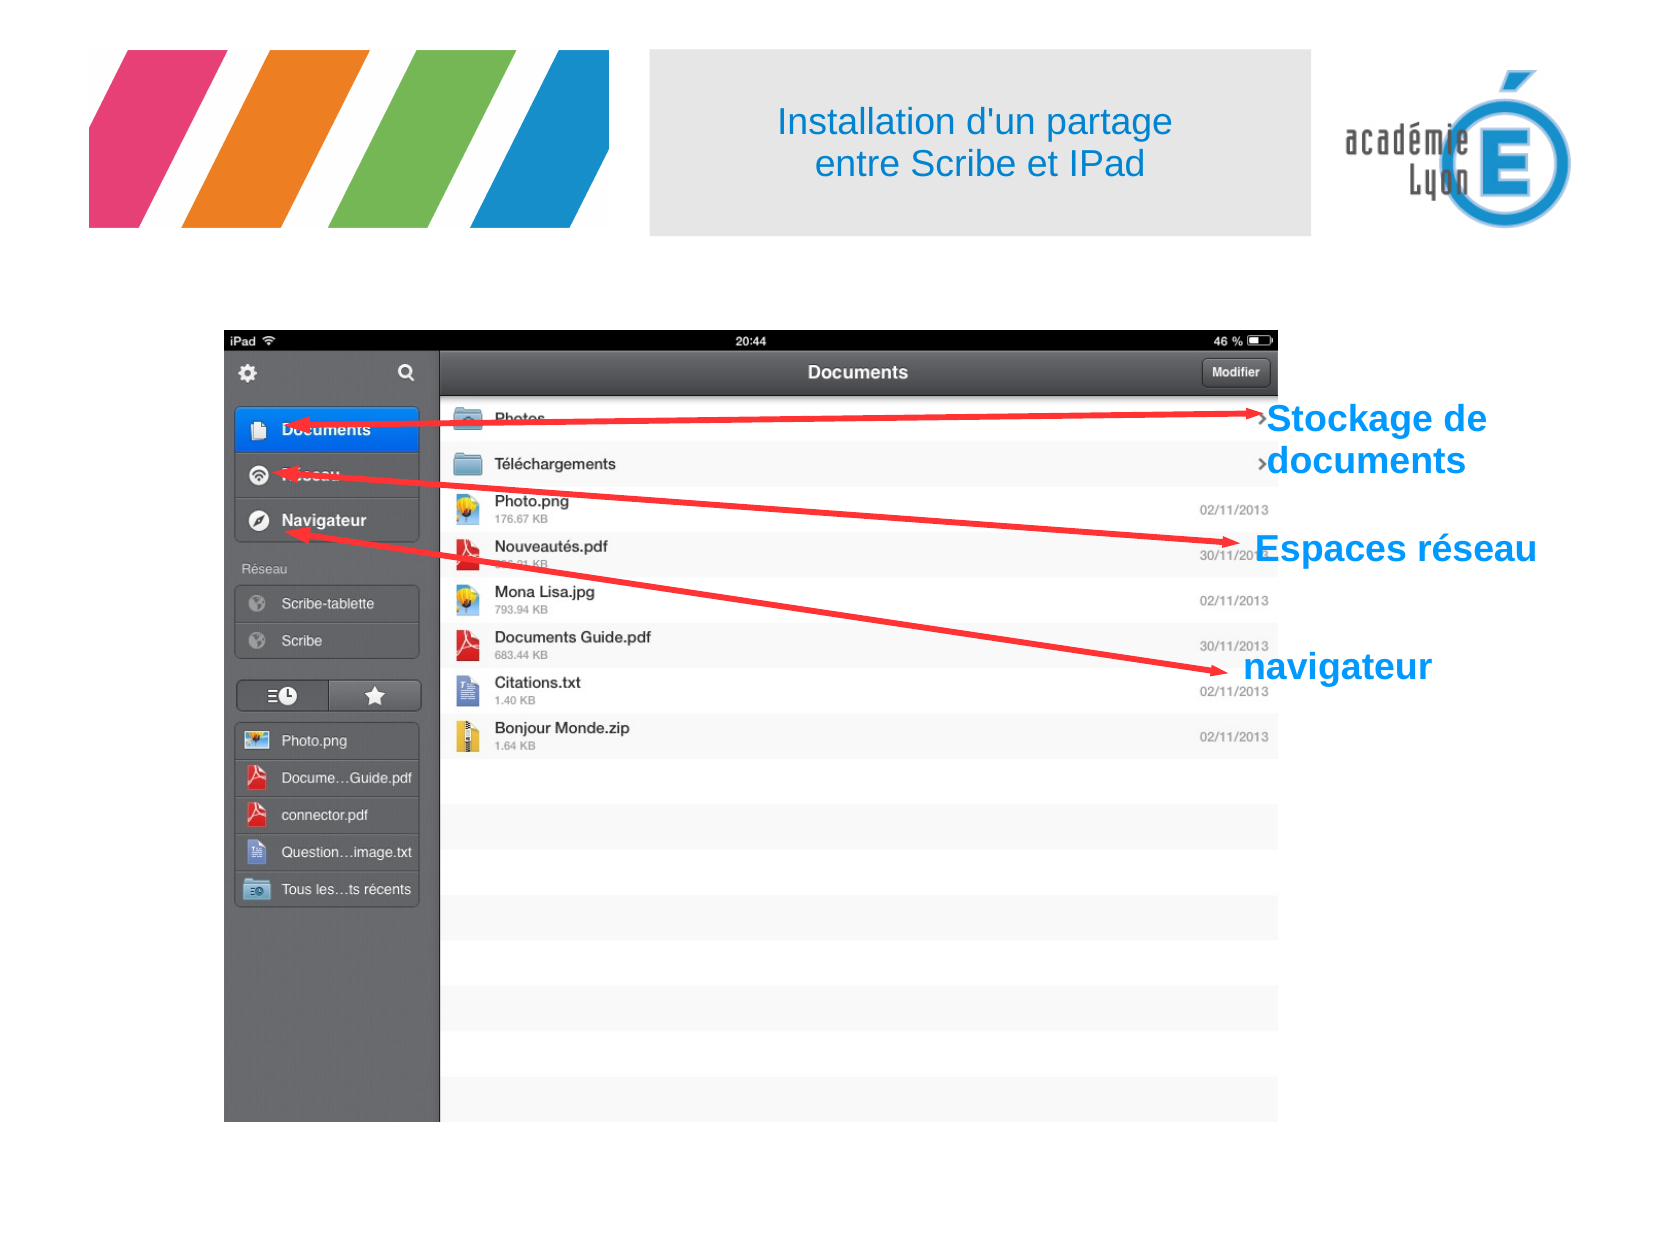

# Installation d'un partage entre Scribe et IPad
Stockage de documents
Espaces réseau
navigateur